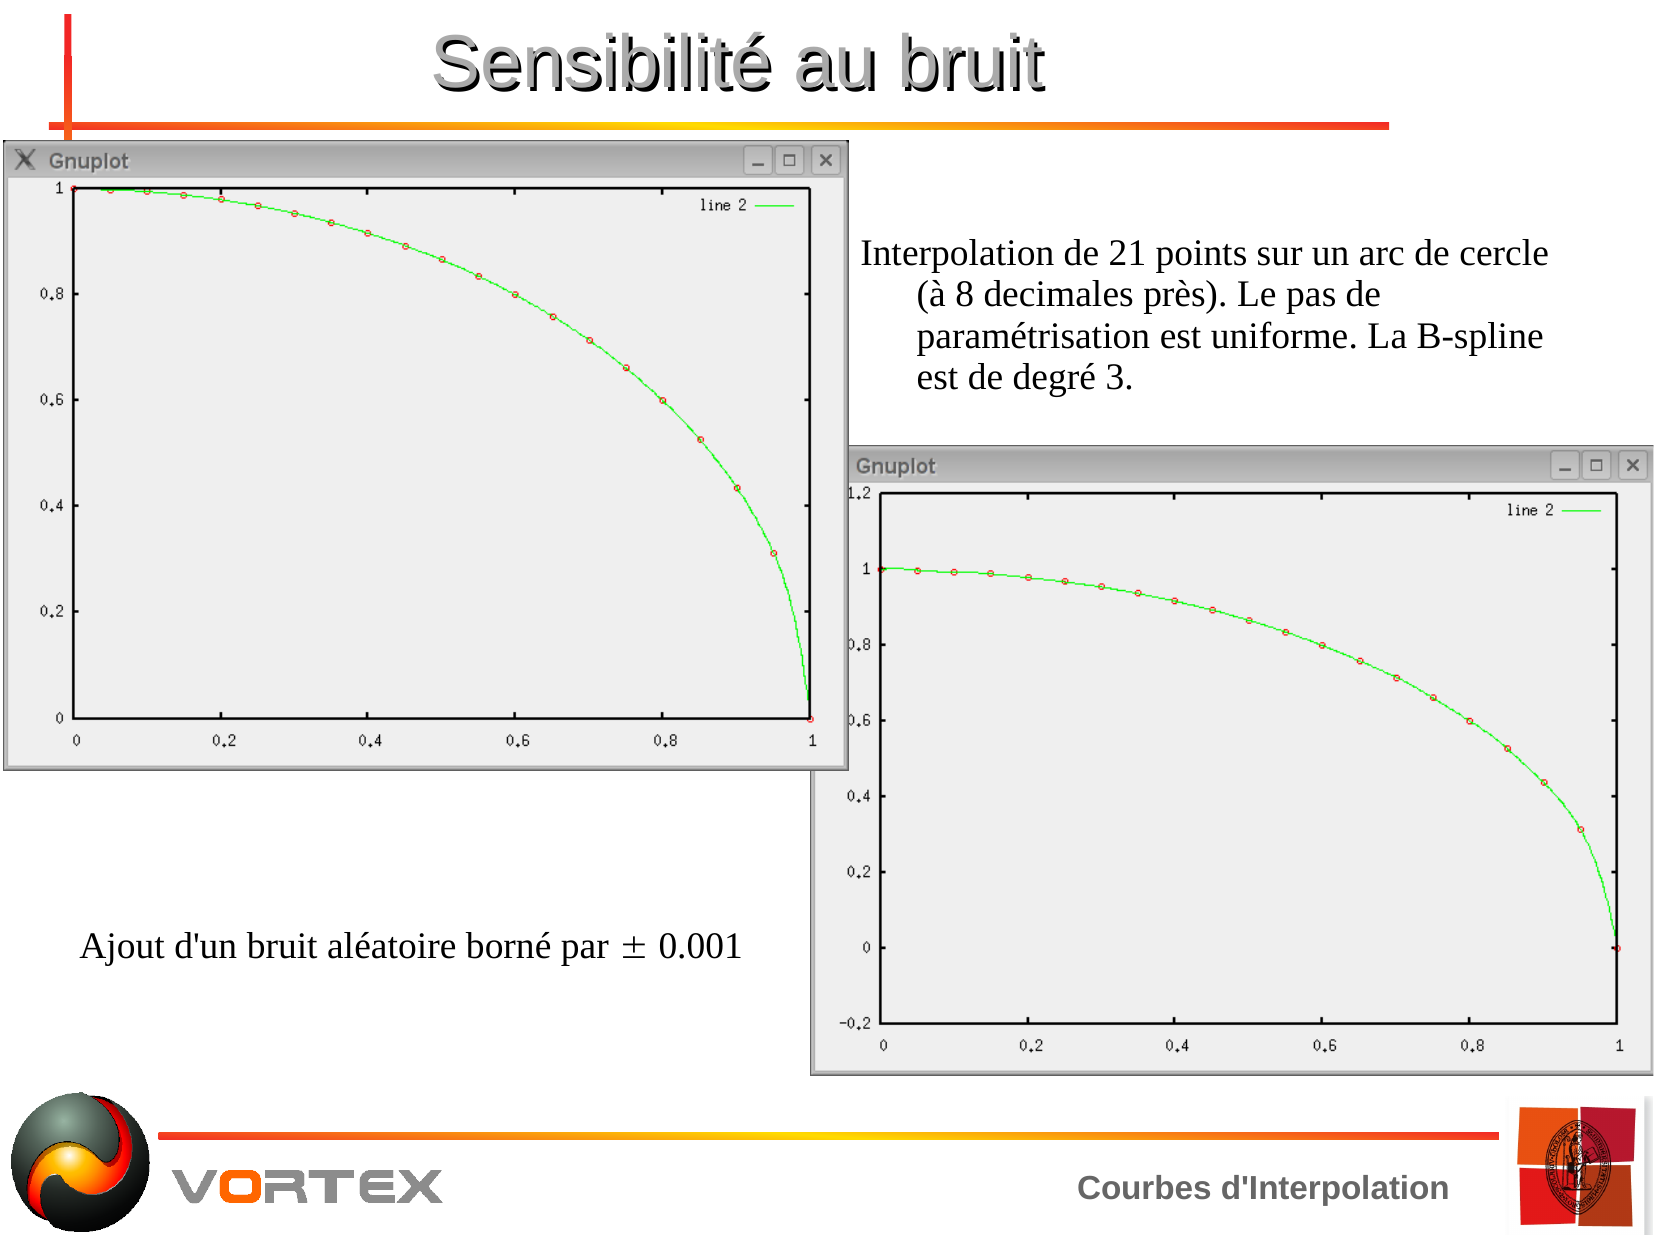

# Sensibilité au bruit
Interpolation de 21 points sur un arc de cercle (à 8 decimales près). Le pas de paramétrisation est uniforme. La B-spline est de degré 3.
Ajout d'un bruit aléatoire borné par  0.001